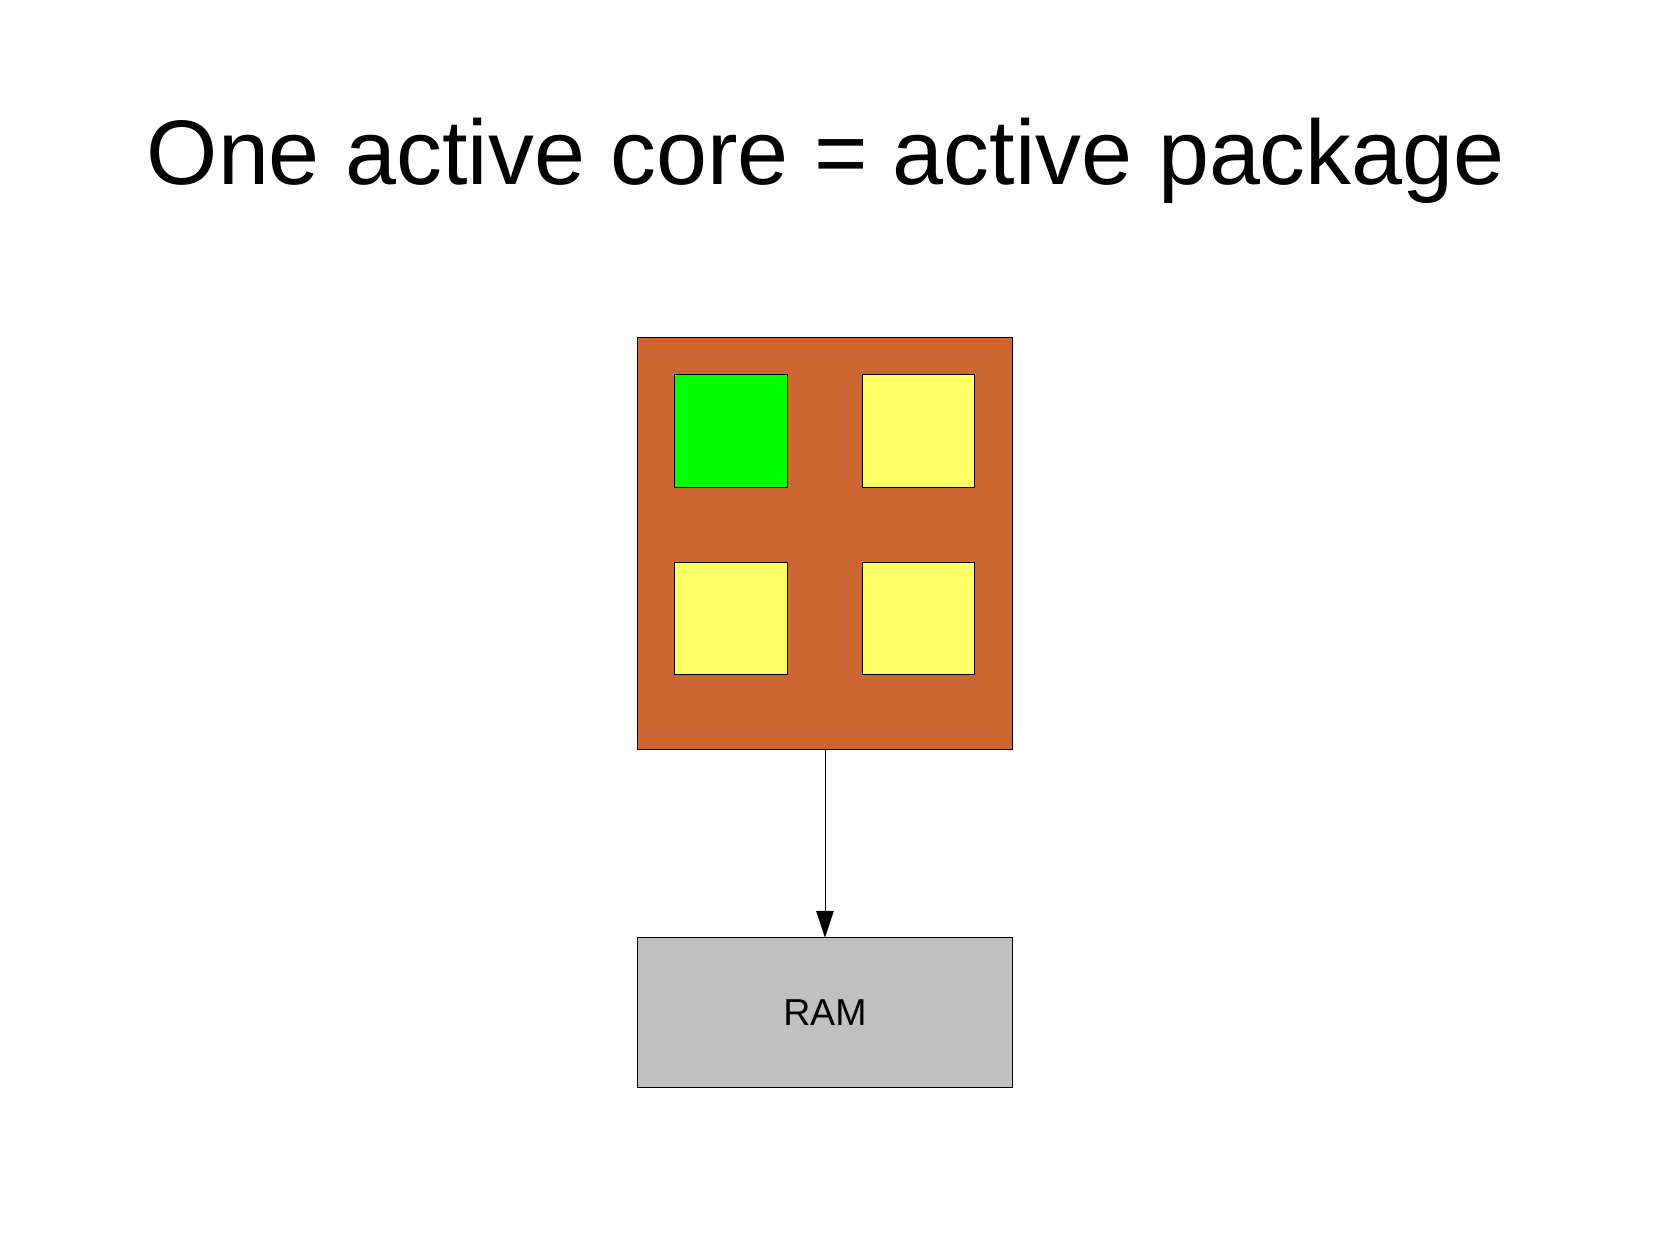

# One active core = active package
RAM